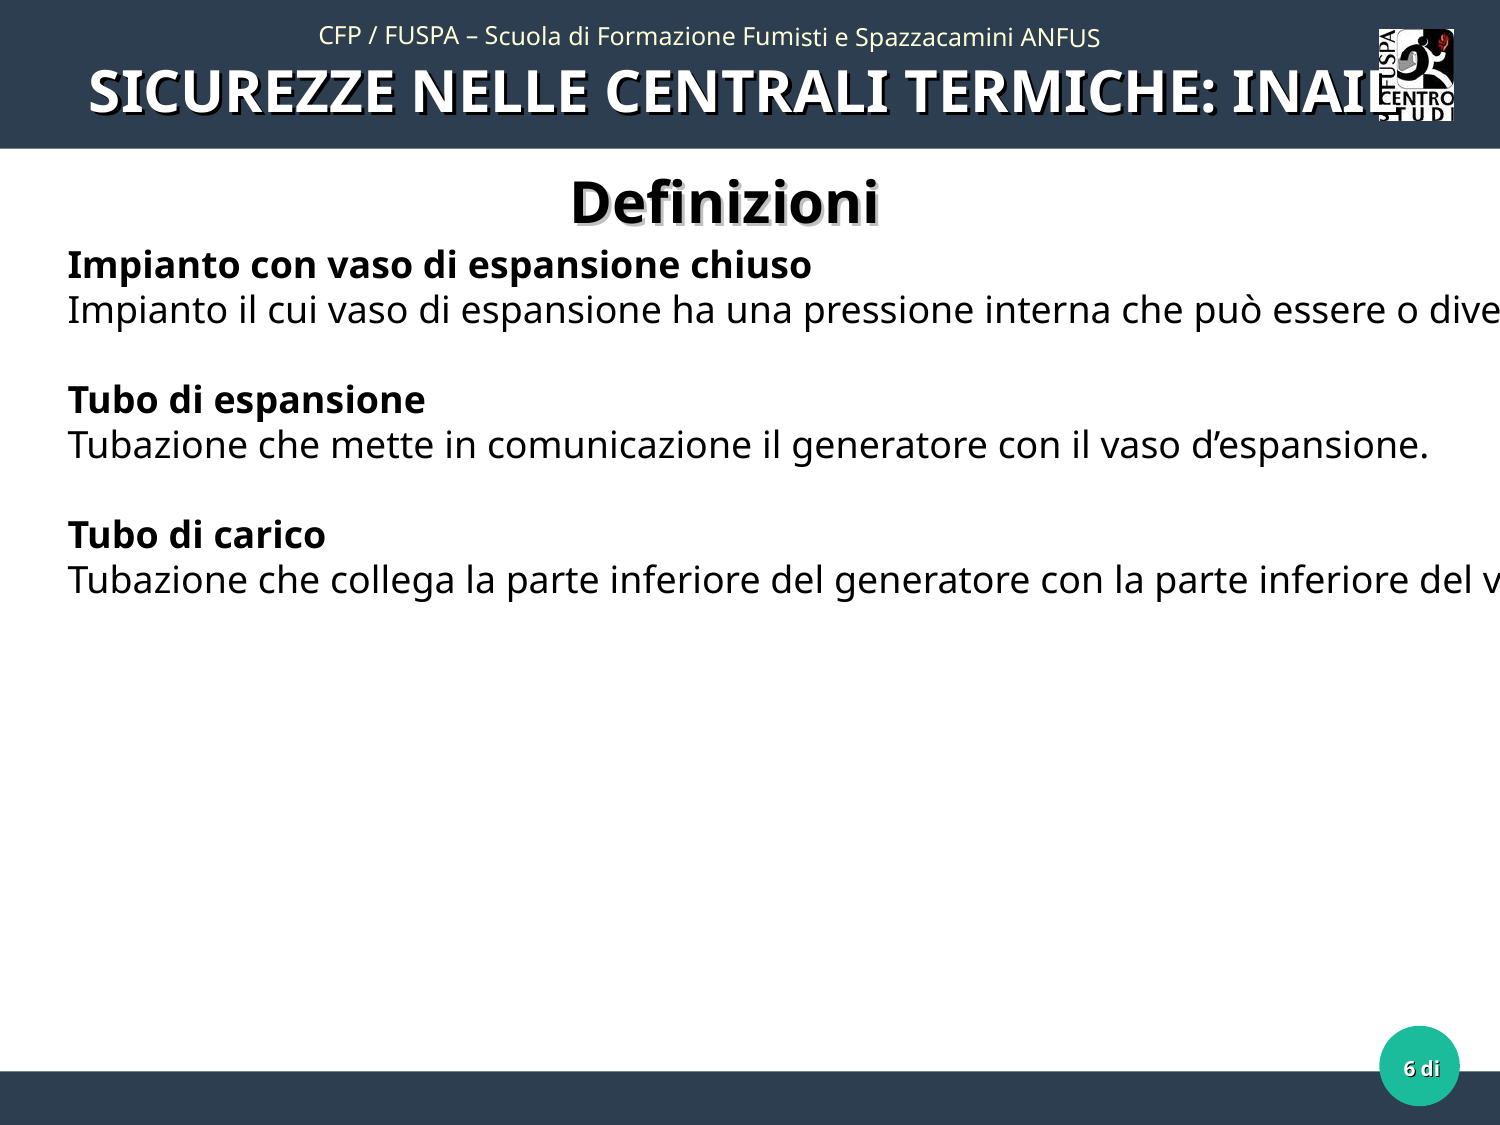

# Definizioni
Impianto con vaso di espansione chiuso
Impianto il cui vaso di espansione ha una pressione interna che può essere o divenire superiore a quella atmosferica.
Tubo di espansione
Tubazione che mette in comunicazione il generatore con il vaso d’espansione.
Tubo di carico
Tubazione che collega la parte inferiore del generatore con la parte inferiore del vaso d’espansione aperto.